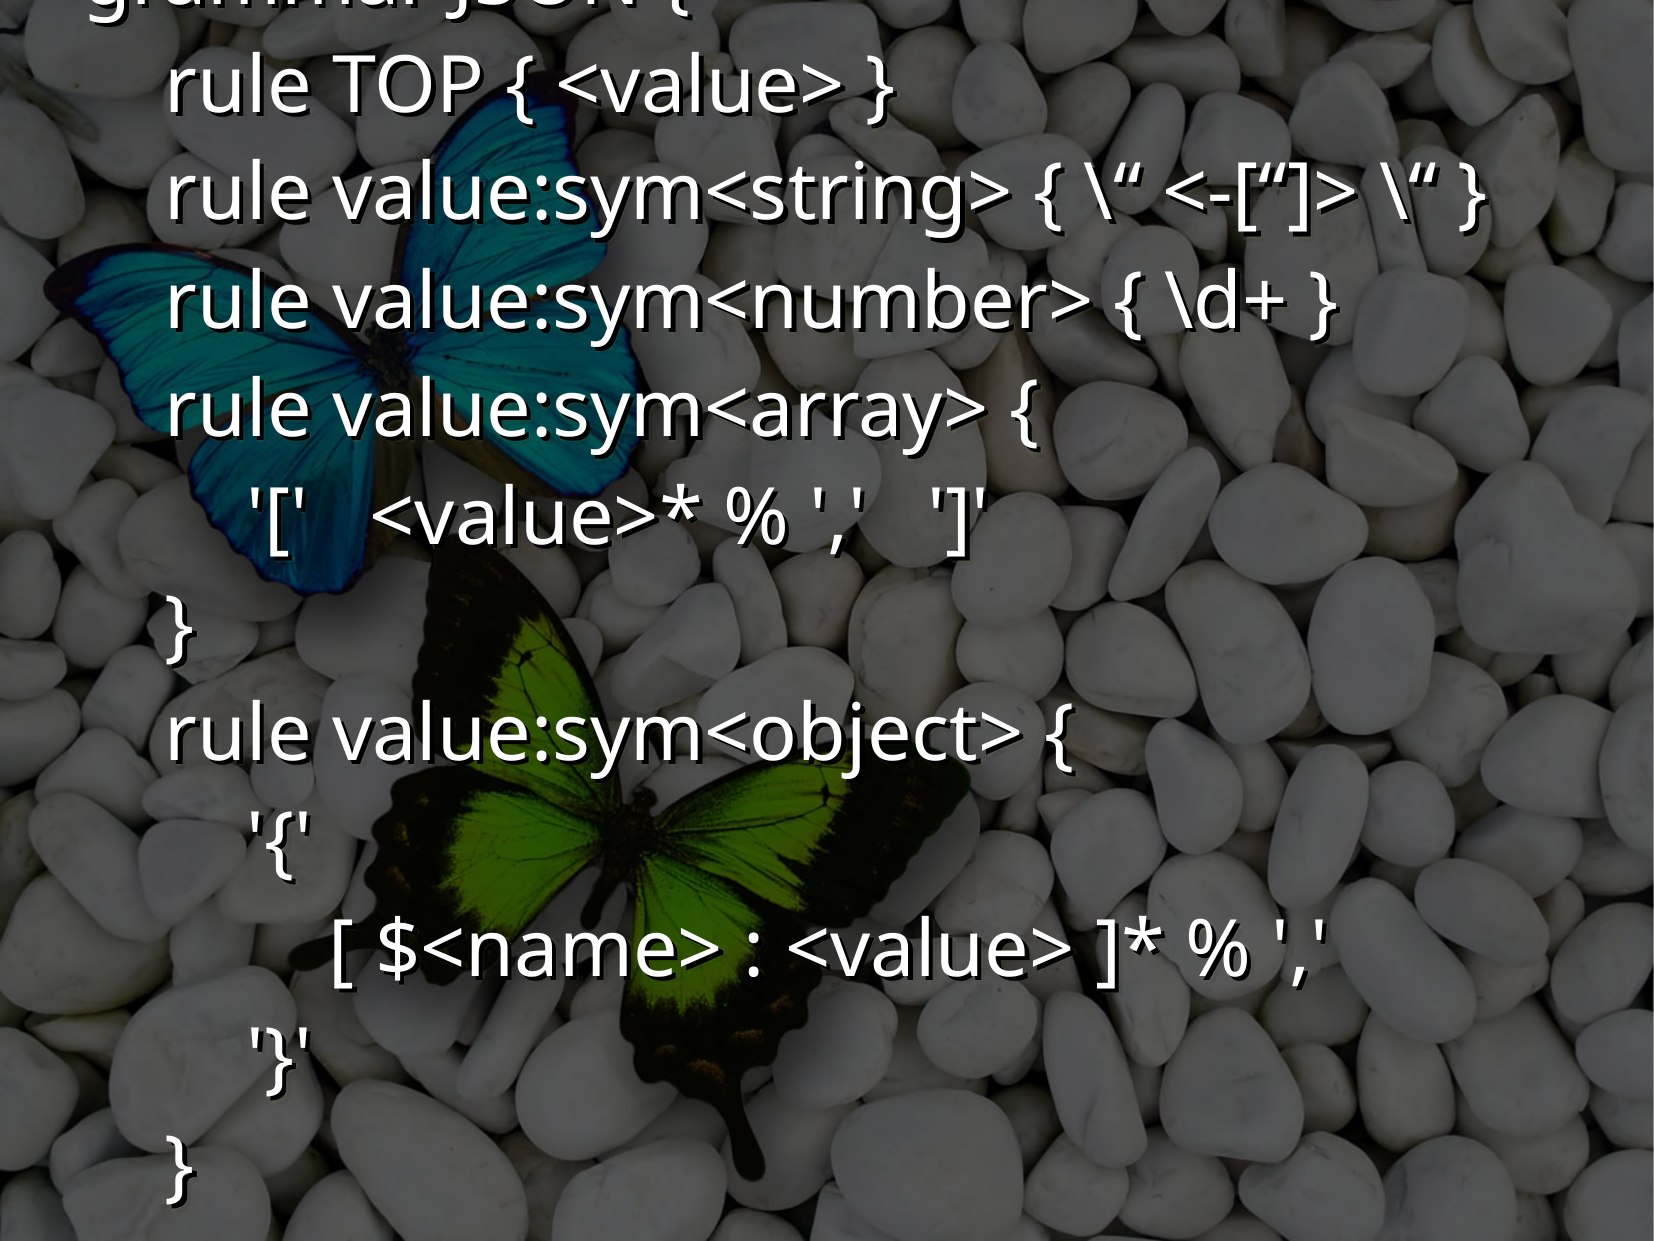

grammar JSON {
 rule TOP { <value> }
 rule value:sym<string> { \“ <-[“]> \“ }
 rule value:sym { \d+ }
 rule value:sym<array> {
 '[' <value>* % ',' ']'
 }
 rule value:sym<object> {
 '{'
 [ $<name> : <value> ]* % ','
 '}'
 }
}
#